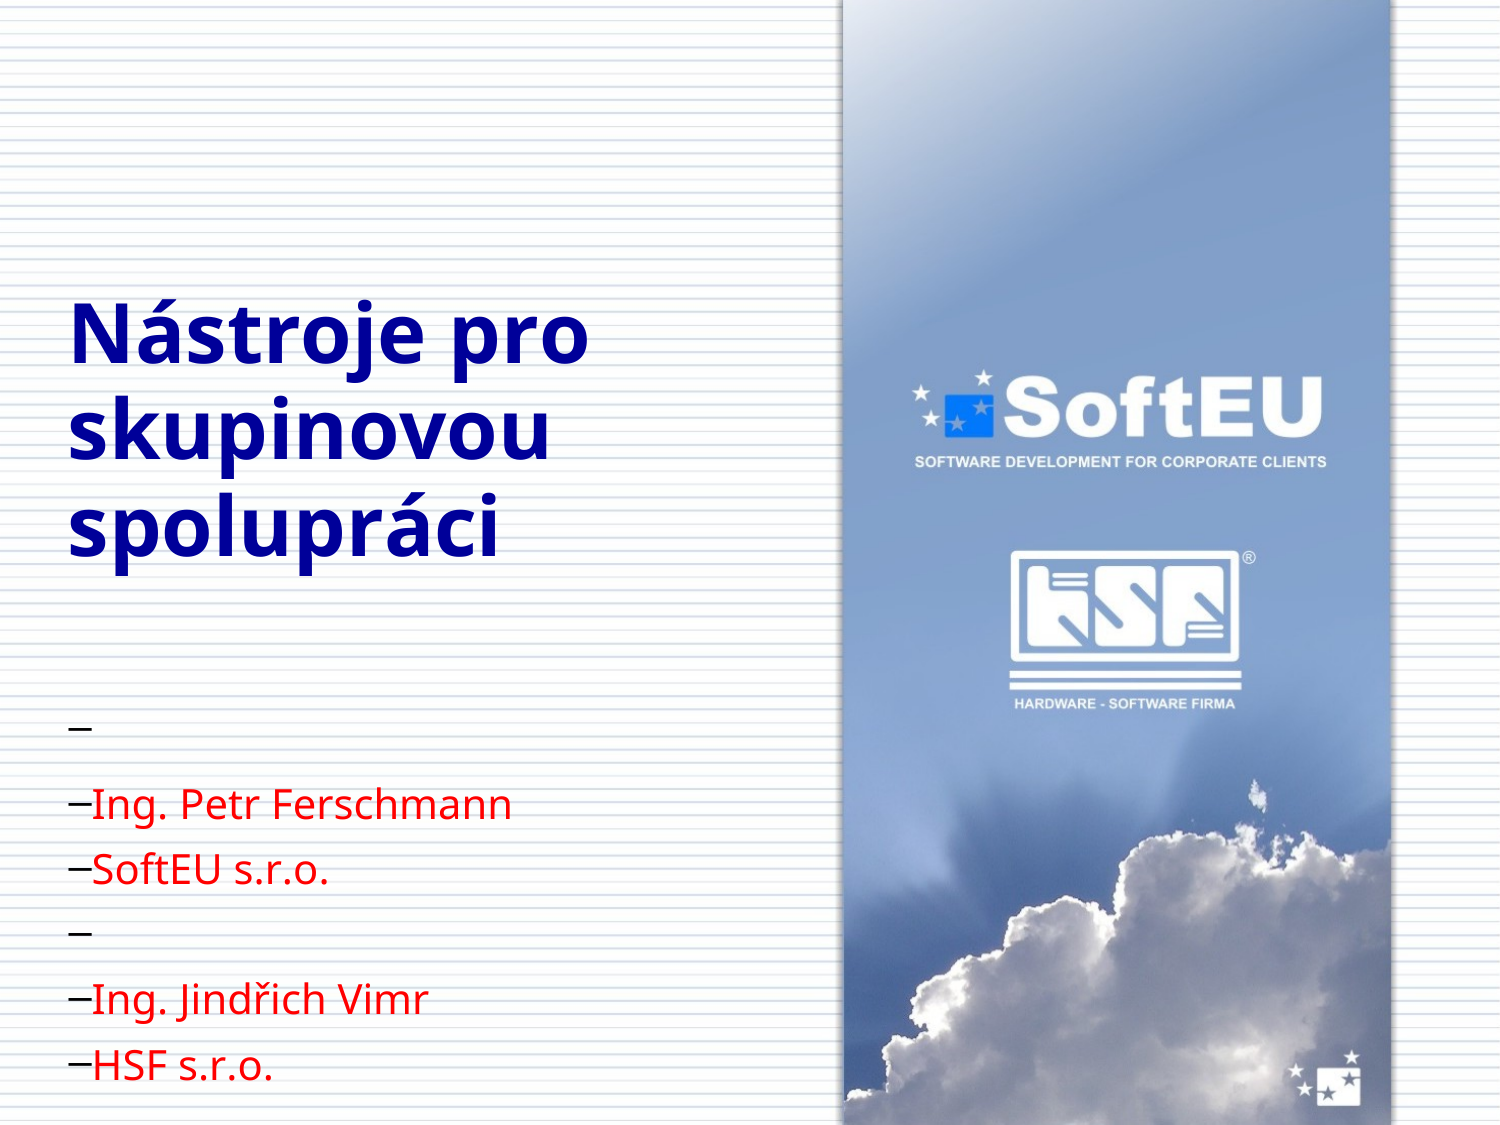

# Nástroje pro skupinovou spolupráci
Ing. Petr Ferschmann
SoftEU s.r.o.
Ing. Jindřich Vimr
HSF s.r.o.